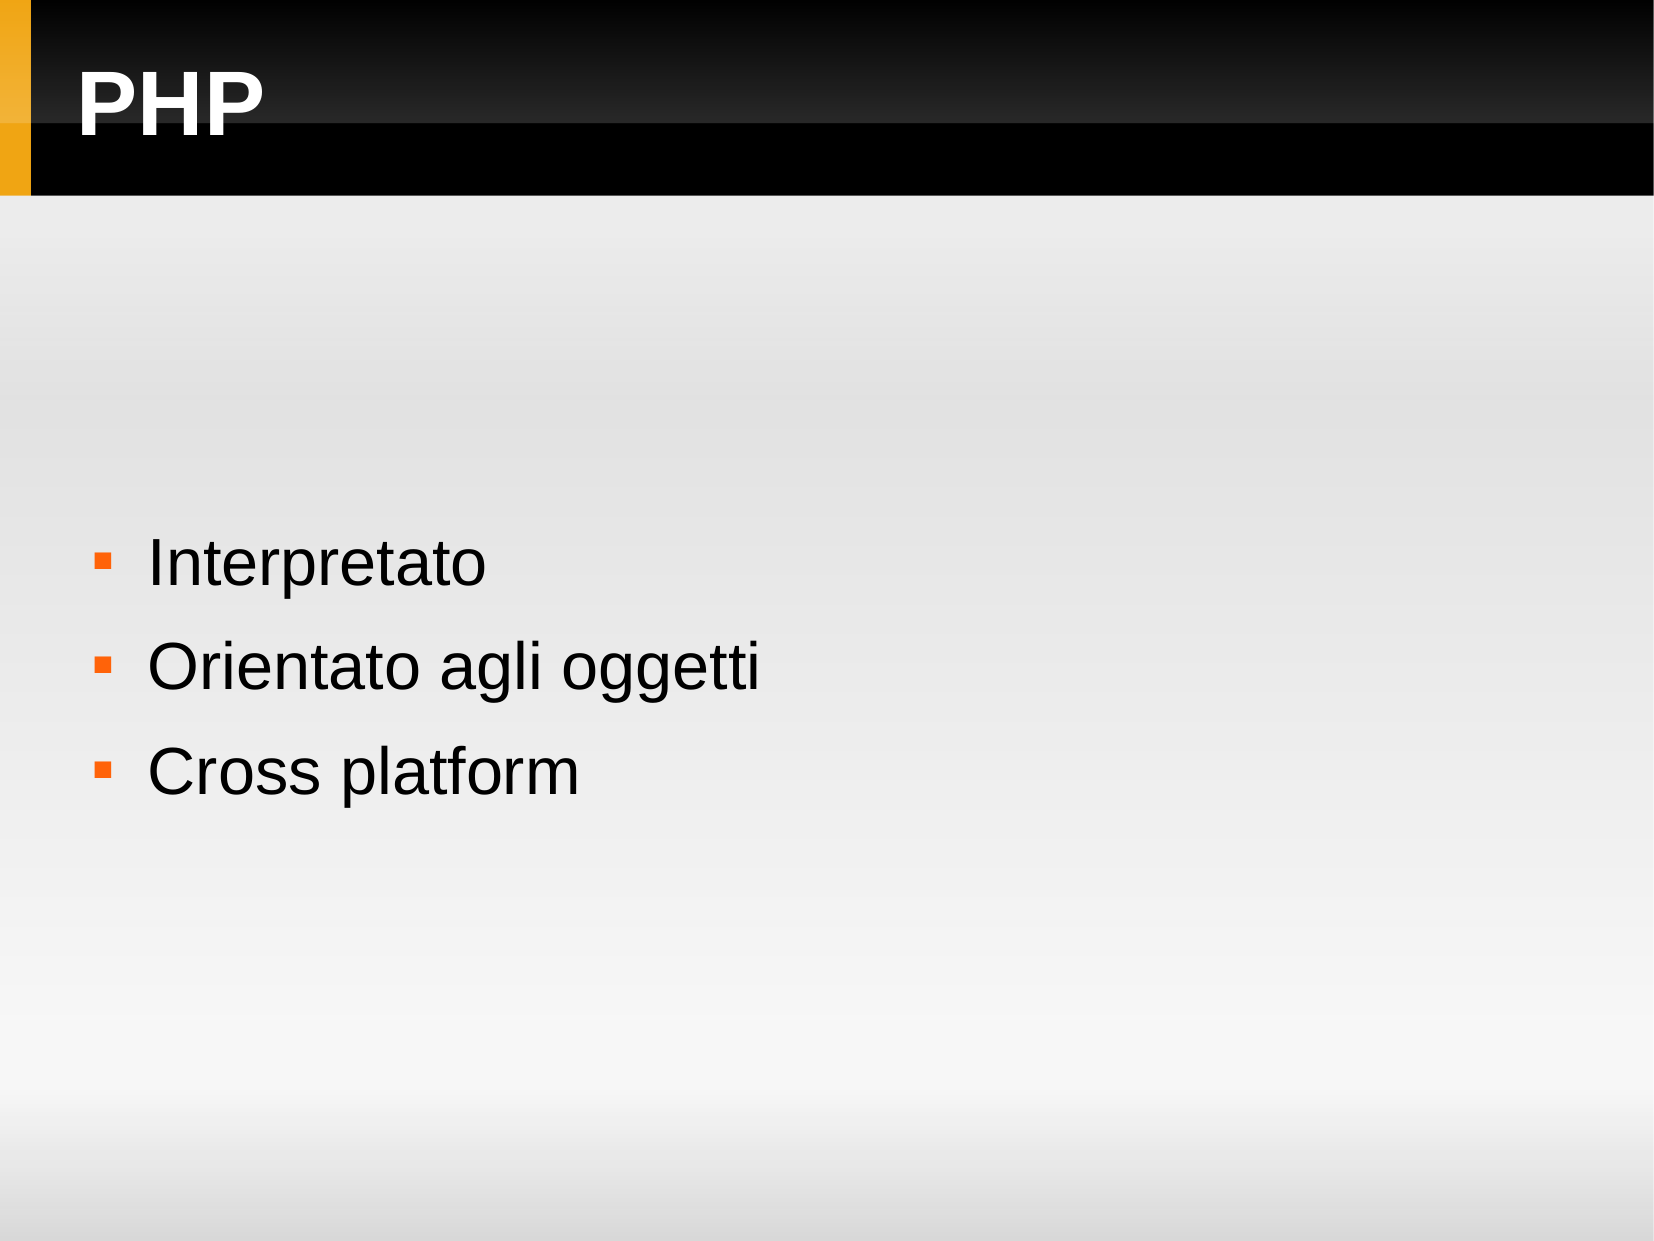

# PHP
Interpretato
Orientato agli oggetti
Cross platform